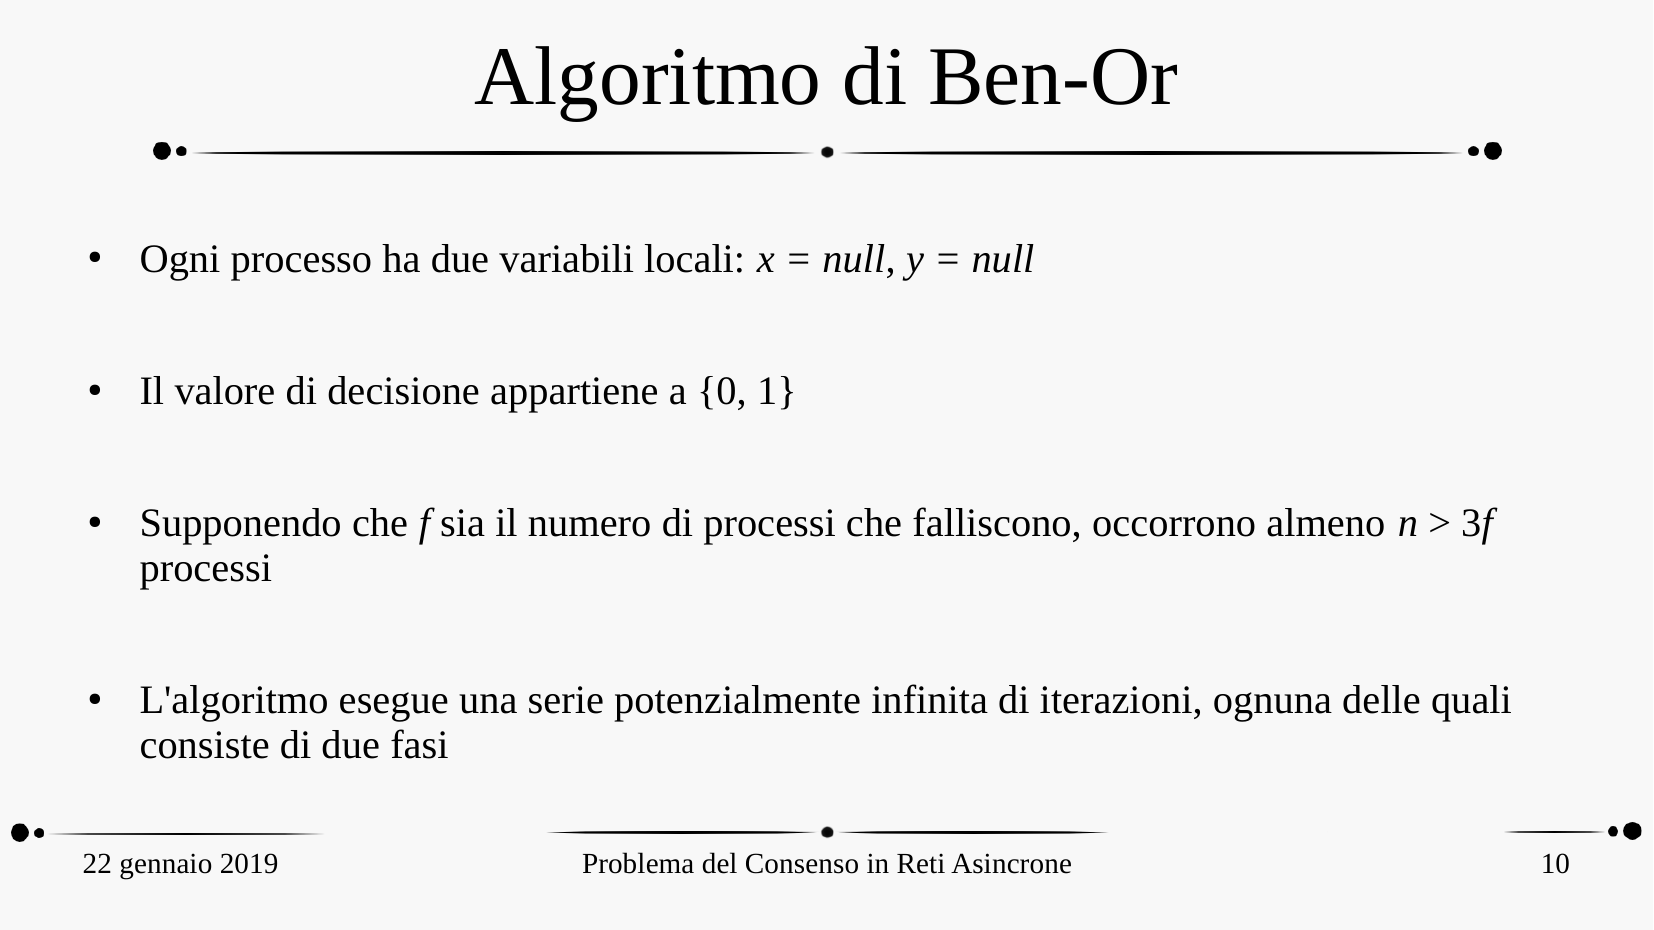

# Algoritmo di Ben-Or
Ogni processo ha due variabili locali: x = null, y = null
Il valore di decisione appartiene a {0, 1}
Supponendo che f sia il numero di processi che falliscono, occorrono almeno n > 3f processi
L'algoritmo esegue una serie potenzialmente infinita di iterazioni, ognuna delle quali consiste di due fasi
22 gennaio 2019
Problema del Consenso in Reti Asincrone
10